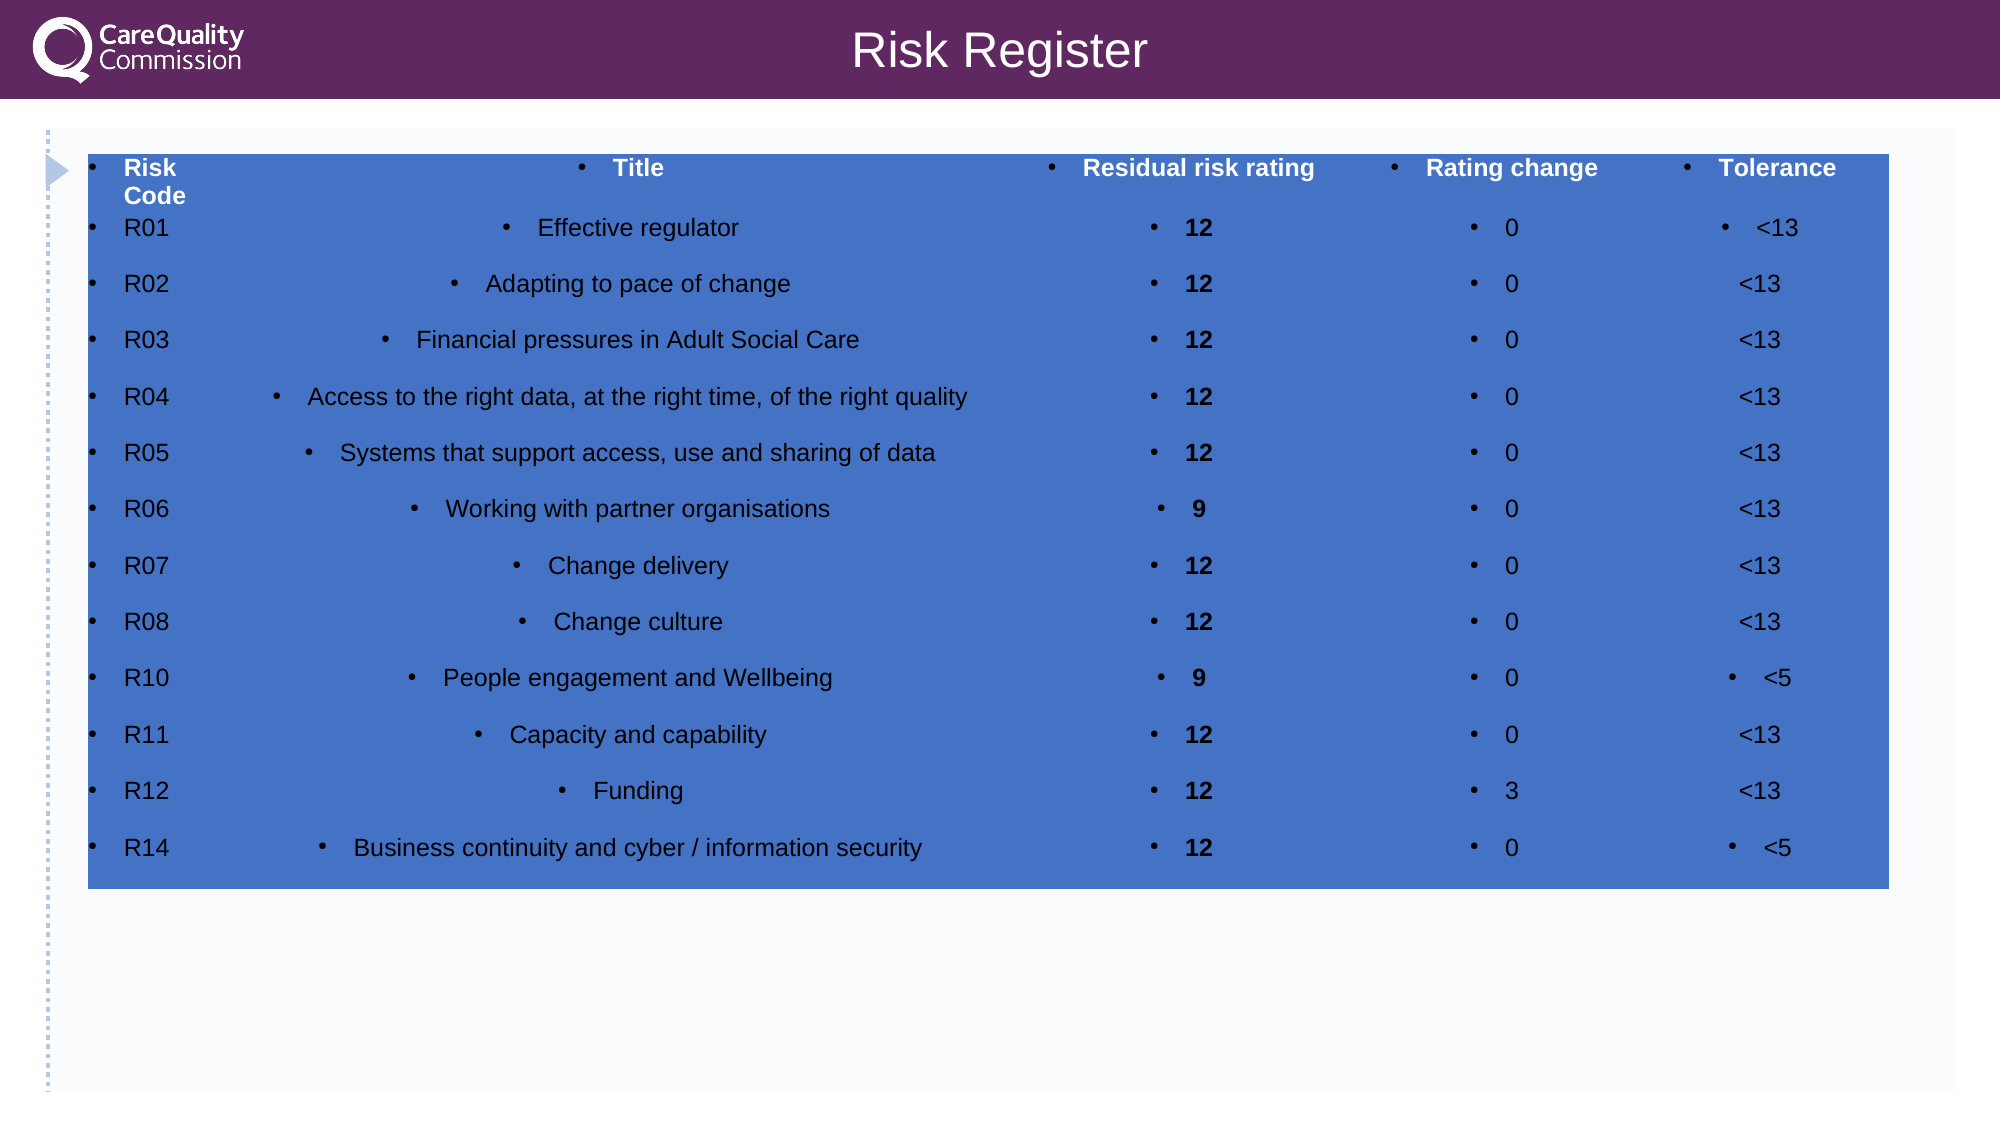

Risk Register
| Risk Code | Title | Residual risk rating | Rating change | Tolerance |
| --- | --- | --- | --- | --- |
| R01 | Effective regulator | 12 | 0 | <13 |
| R02 | Adapting to pace of change | 12 | 0 | <13 |
| R03 | Financial pressures in Adult Social Care | 12 | 0 | <13 |
| R04 | Access to the right data, at the right time, of the right quality | 12 | 0 | <13 |
| R05 | Systems that support access, use and sharing of data | 12 | 0 | <13 |
| R06 | Working with partner organisations | 9 | 0 | <13 |
| R07 | Change delivery | 12 | 0 | <13 |
| R08 | Change culture | 12 | 0 | <13 |
| R10 | People engagement and Wellbeing | 9 | 0 | <5 |
| R11 | Capacity and capability | 12 | 0 | <13 |
| R12 | Funding | 12 | 3 | <13 |
| R14 | Business continuity and cyber / information security | 12 | 0 | <5 |